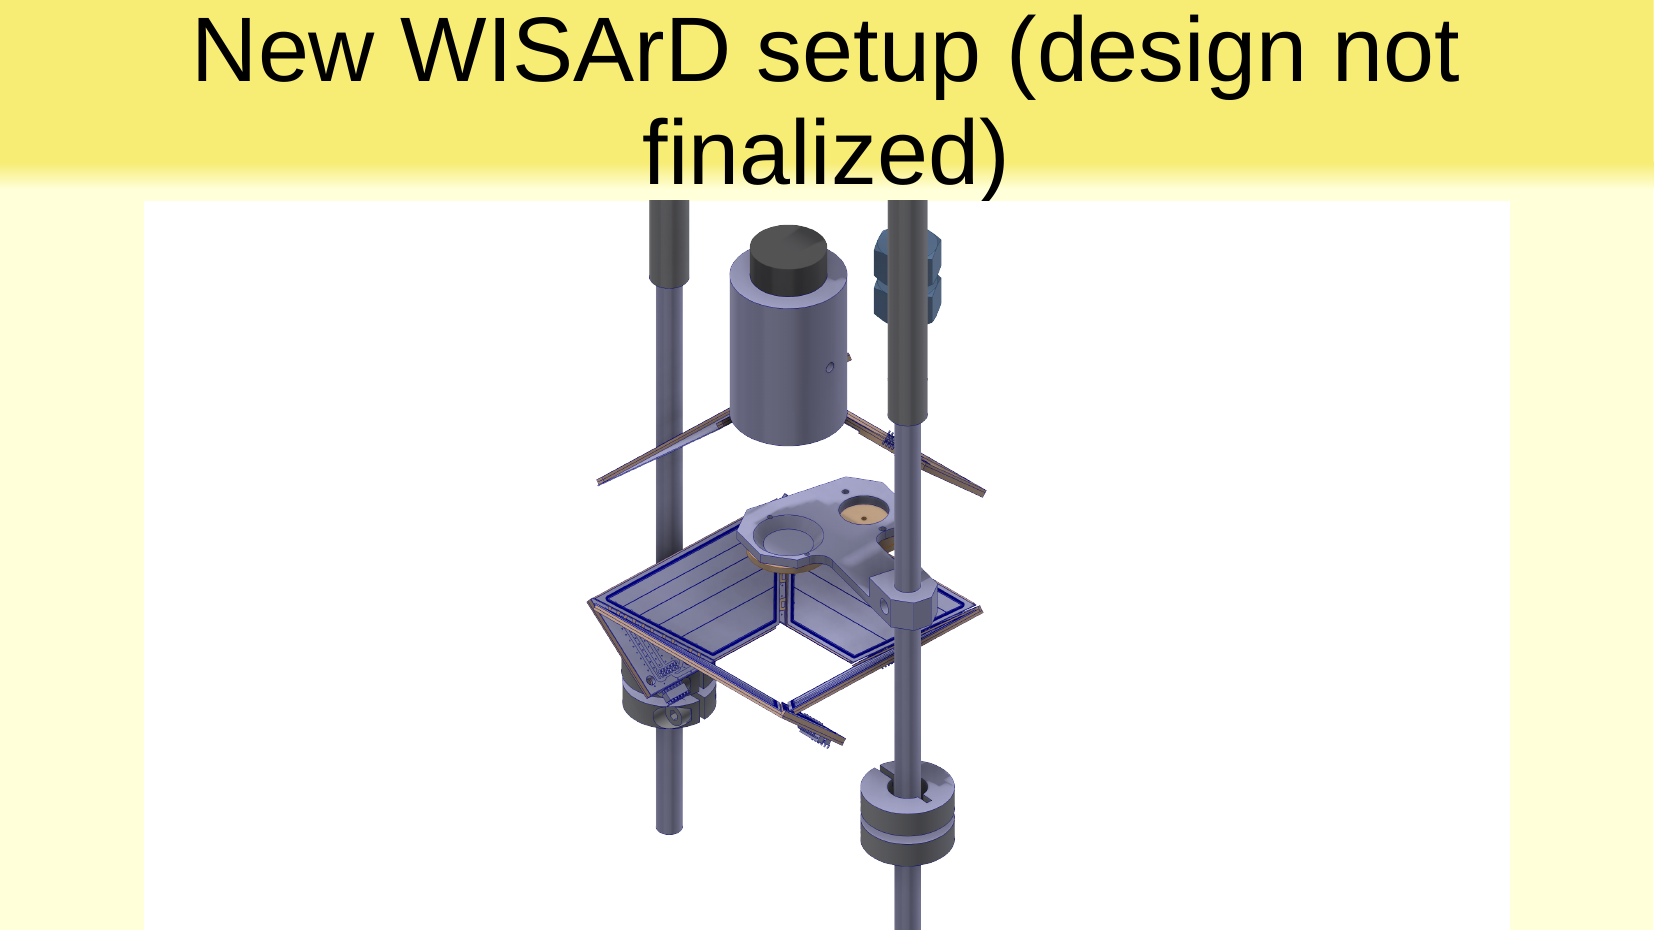

# New WISArD setup (design not finalized)